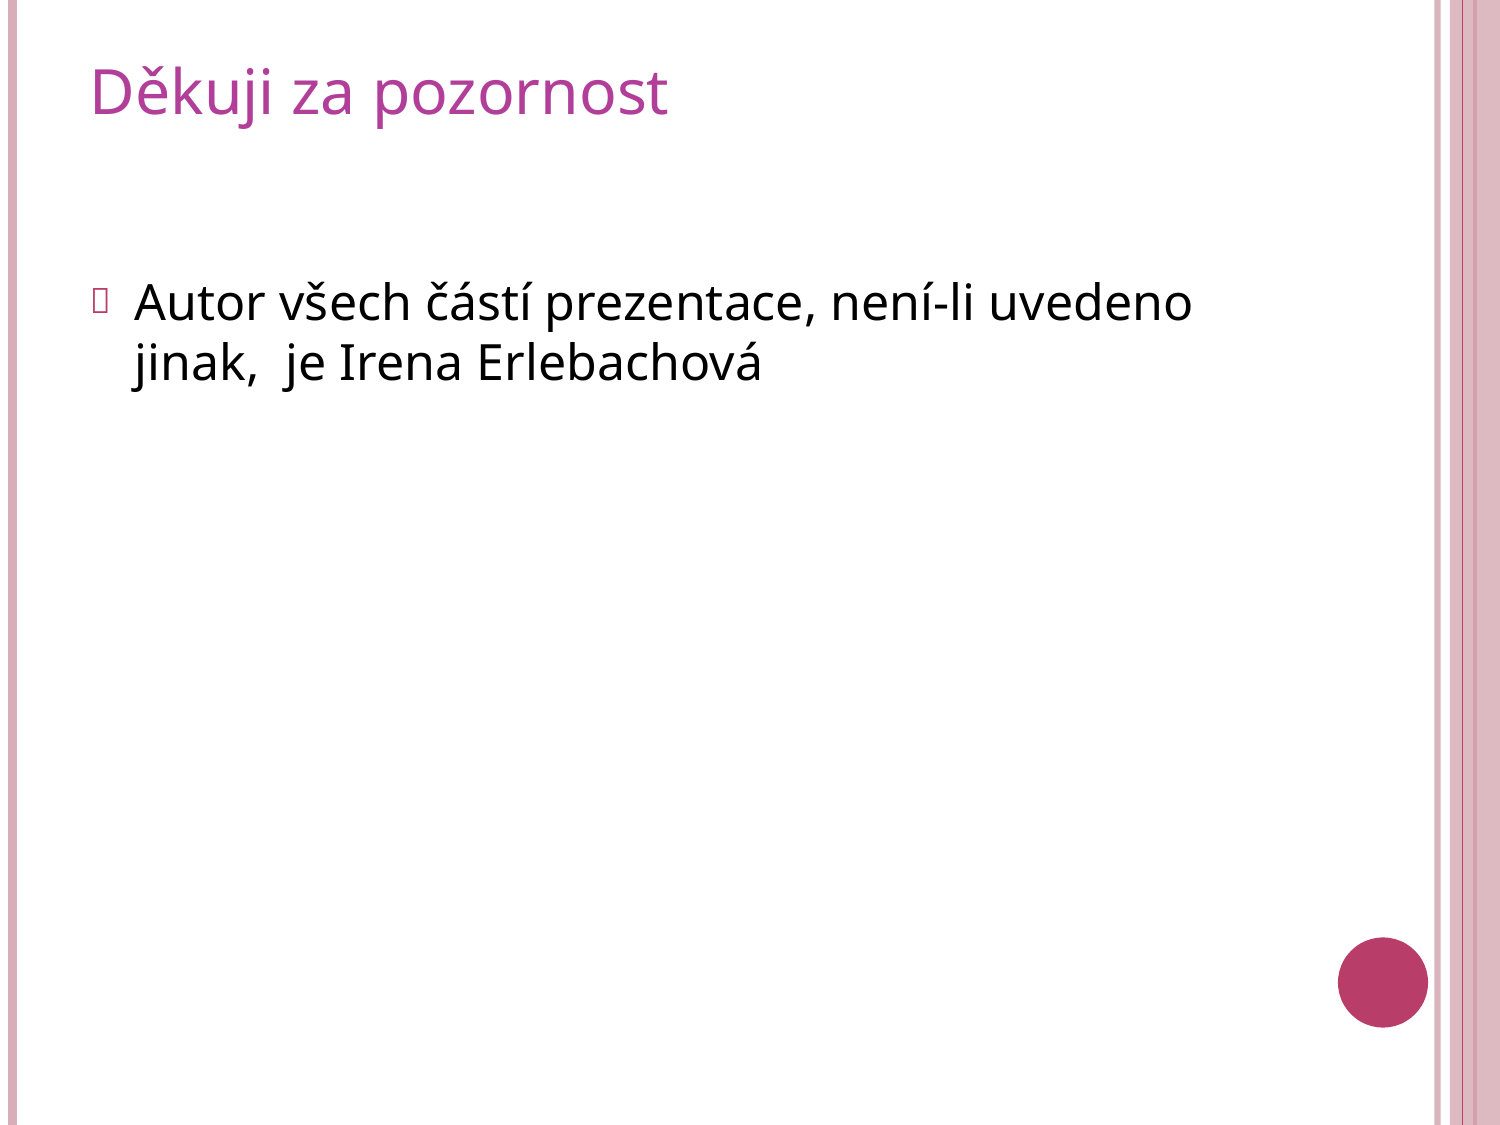

# Děkuji za pozornost
Autor všech částí prezentace, není-li uvedeno jinak, je Irena Erlebachová